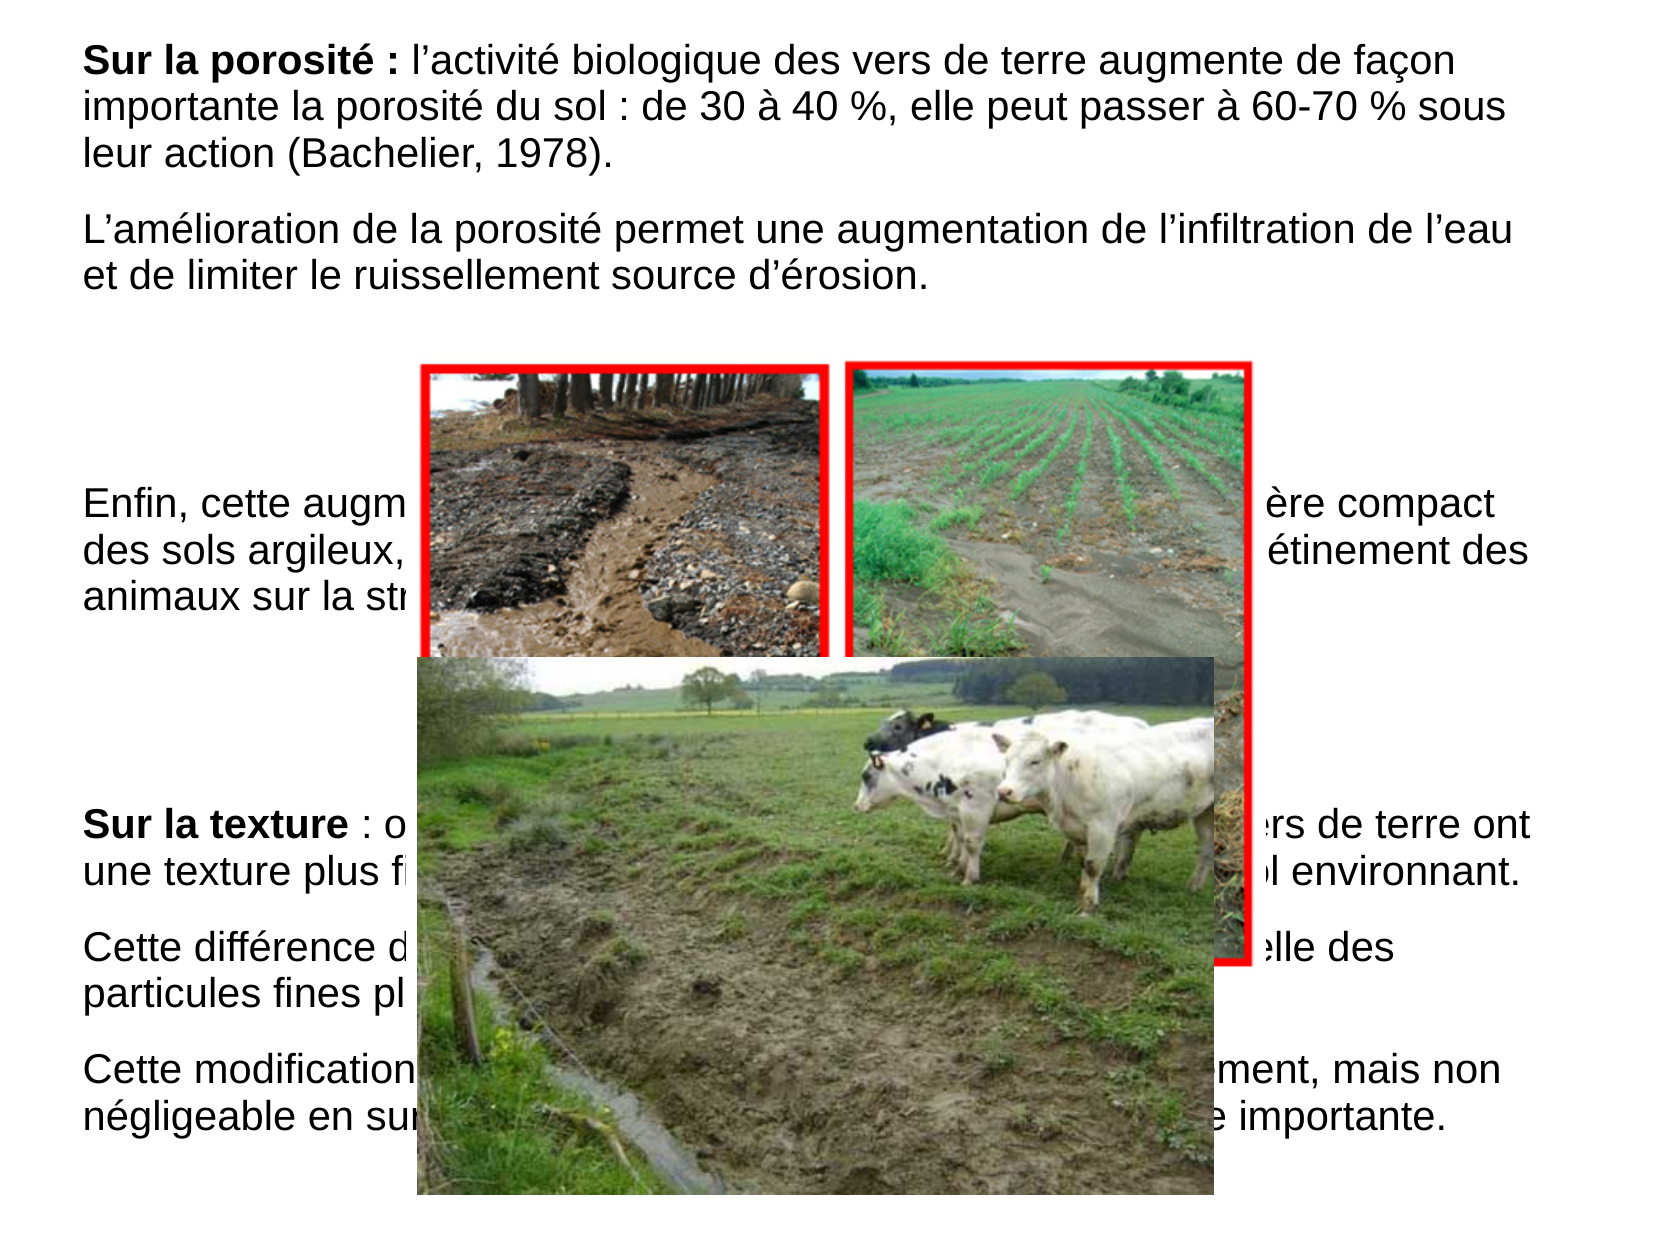

# Sur la porosité : l’activité biologique des vers de terre augmente de façon importante la porosité du sol : de 30 à 40 %, elle peut passer à 60-70 % sous leur action (Bachelier, 1978).
L’amélioration de la porosité permet une augmentation de l’infiltration de l’eau et de limiter le ruissellement source d’érosion.
Enfin, cette augmentation de porosité permet de limiter le caractère compact des sols argileux, et en prairie de limiter les effets néfastes du piétinement des animaux sur la structure du sol.
Sur la texture : on a remarqué, que les rejets (terricules) des vers de terre ont une texture plus fine (plus d’argiles et de limons) que celle du sol environnant.
Cette différence de texture serait due à une ingestion préférentielle des particules fines plus riches en matière organique.
Cette modifications de la texture est donc très limitée spatialement, mais non négligeable en surface des sols ayants une activité biologique importante.